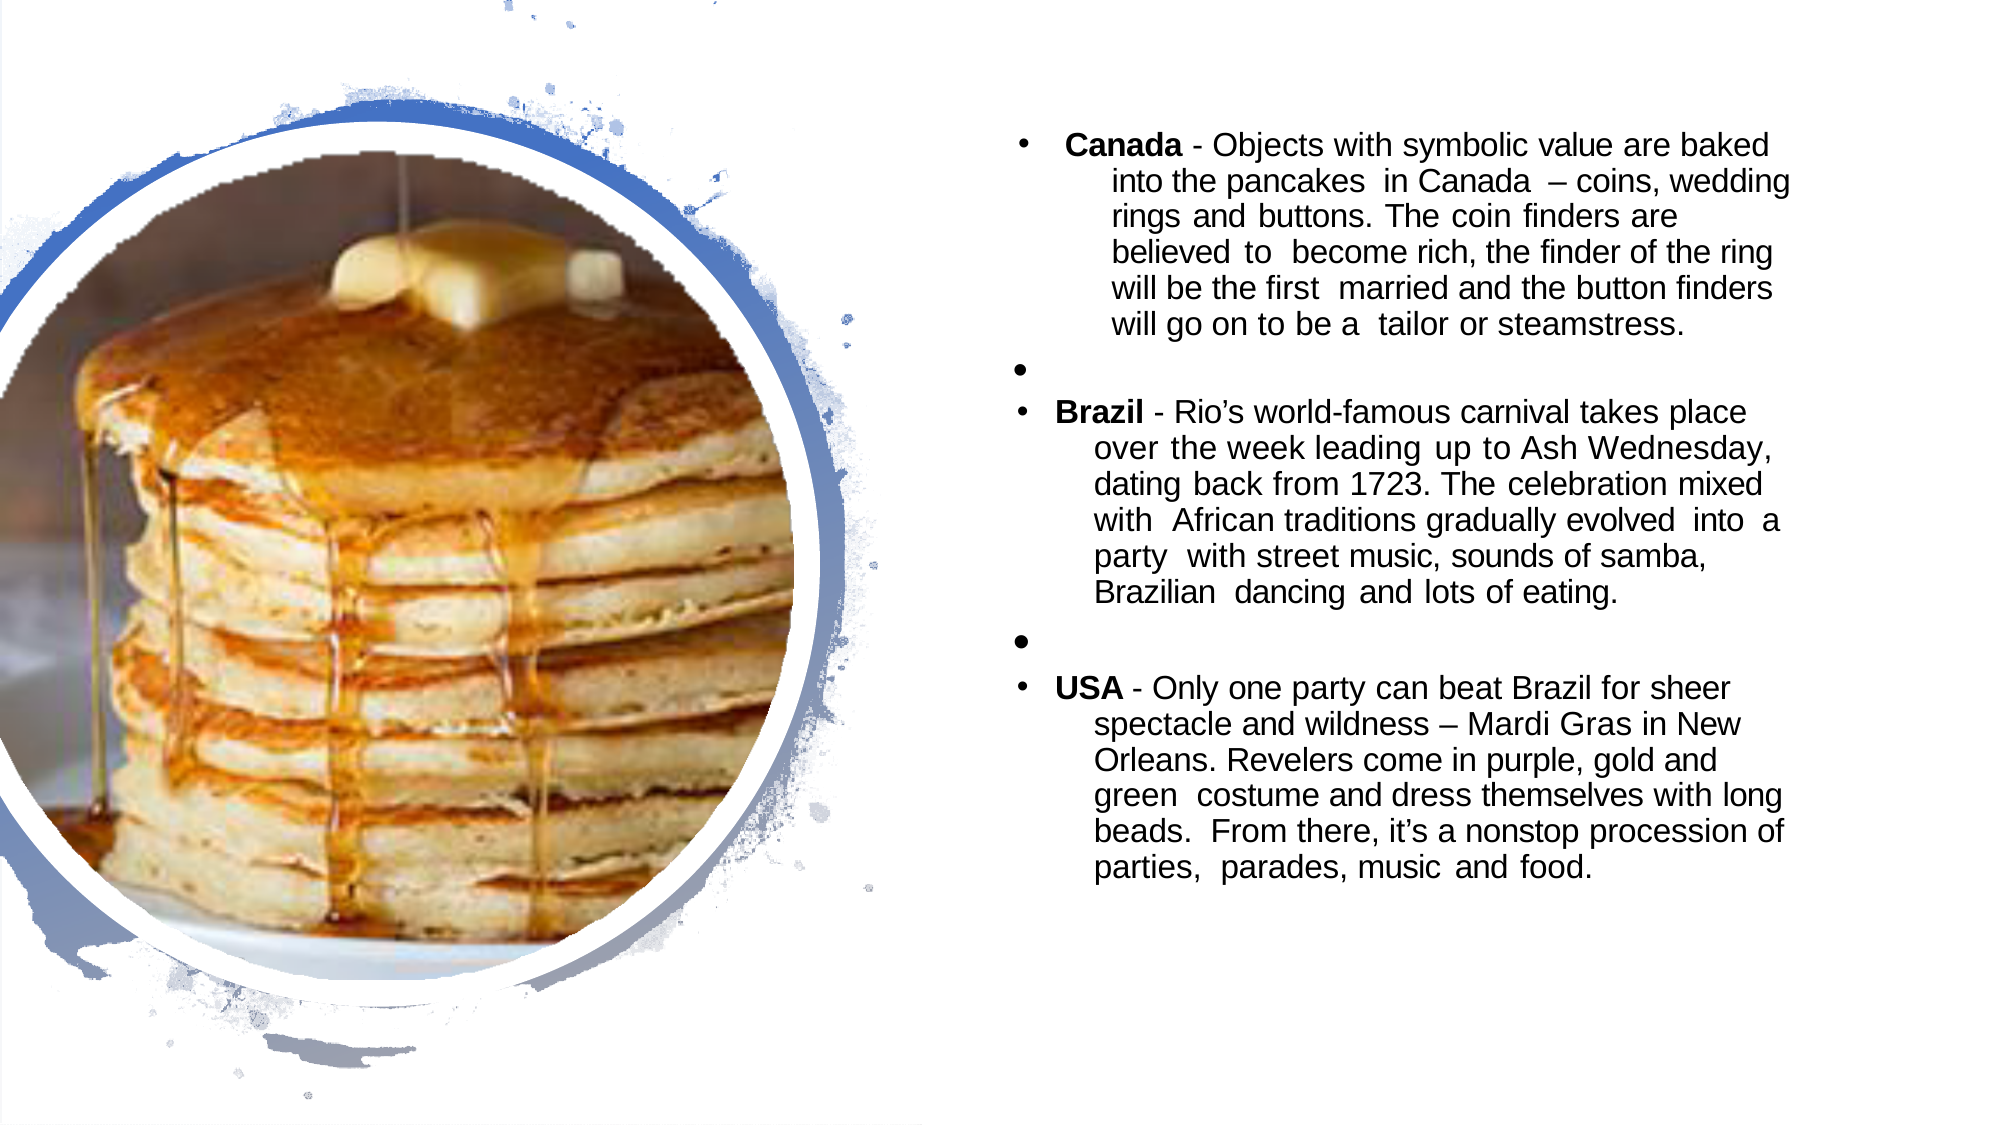

Canada - Objects with symbolic value are baked into the pancakes in Canada – coins, wedding rings and buttons. The coin finders are believed to become rich, the finder of the ring will be the first married and the button finders will go on to be a tailor or steamstress.
Brazil - Rio’s world-famous carnival takes place over the week leading up to Ash Wednesday, dating back from 1723. The celebration mixed with African traditions gradually evolved into a party with street music, sounds of samba, Brazilian dancing and lots of eating.
USA - Only one party can beat Brazil for sheer spectacle and wildness – Mardi Gras in New Orleans. Revelers come in purple, gold and green costume and dress themselves with long beads. From there, it’s a nonstop procession of parties, parades, music and food.